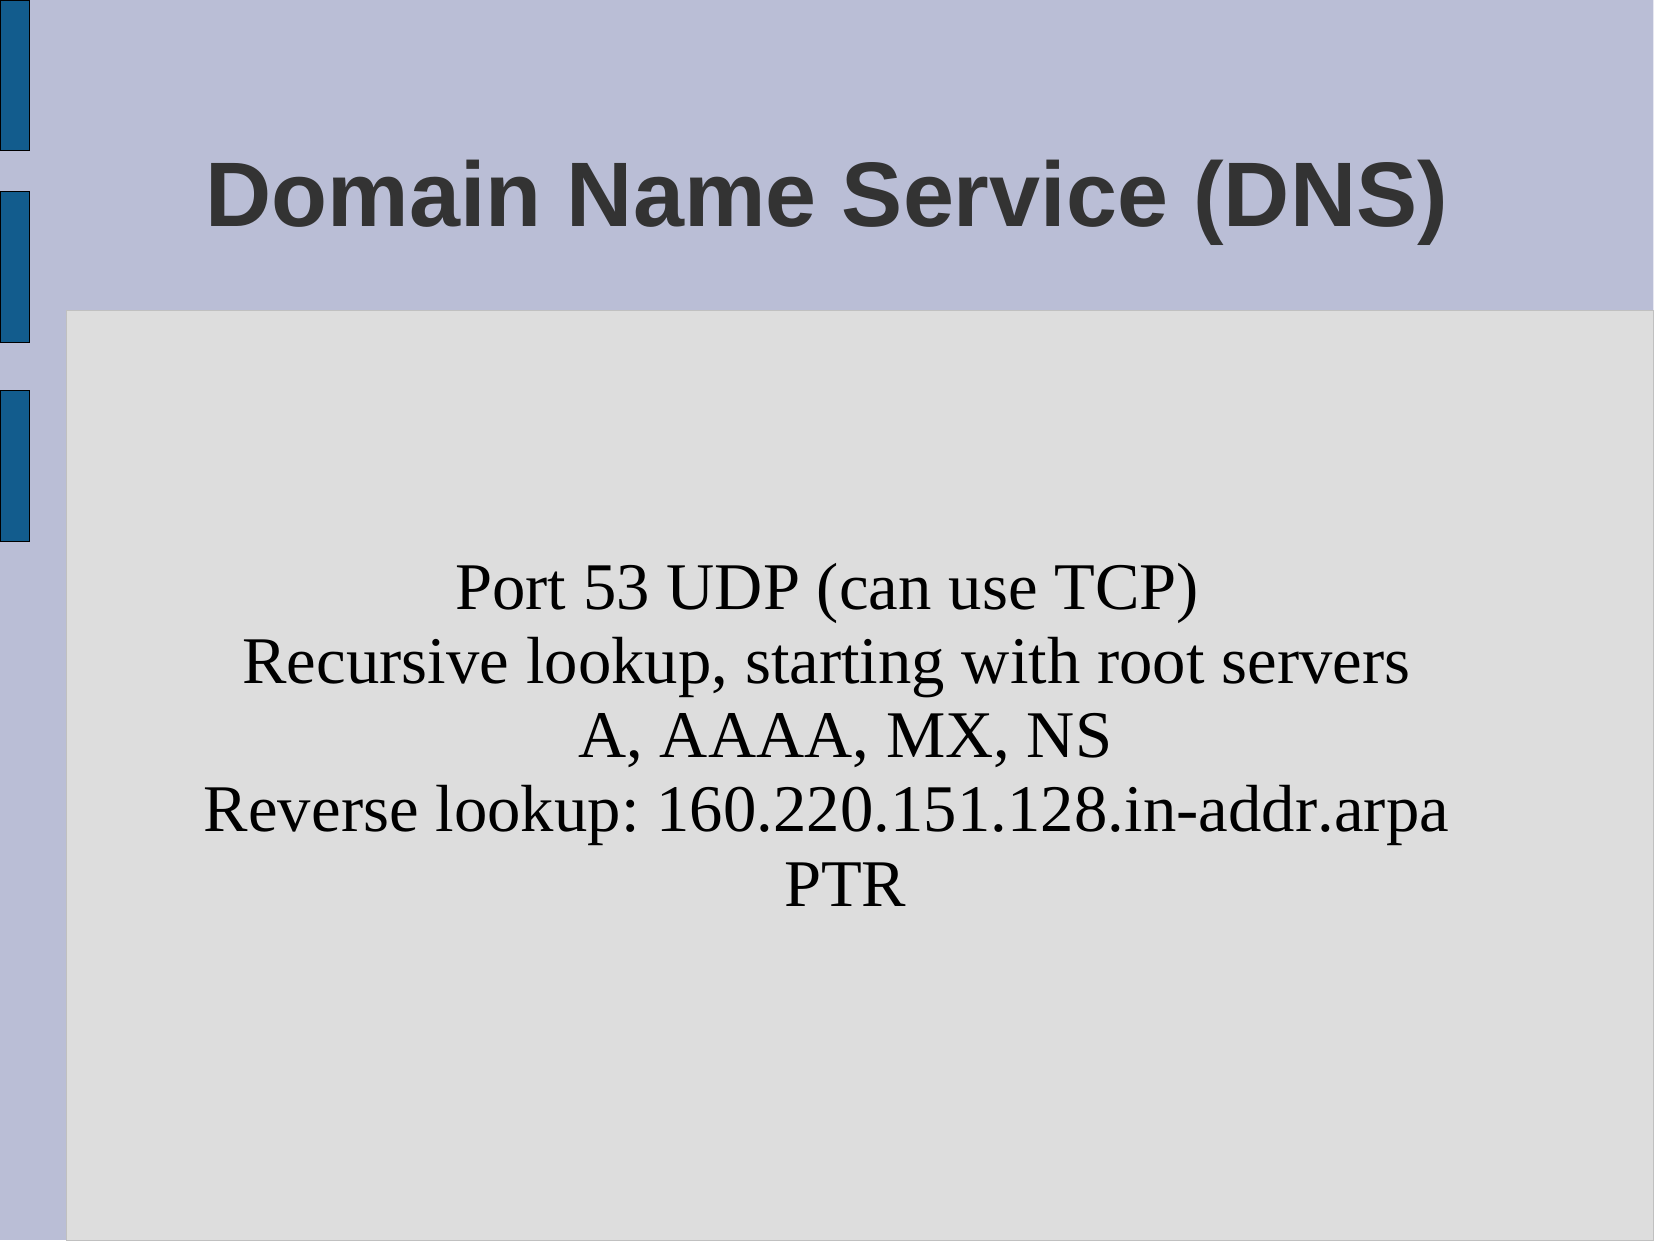

# Domain Name Service (DNS)
Port 53 UDP (can use TCP)
Recursive lookup, starting with root servers
A, AAAA, MX, NS
Reverse lookup: 160.220.151.128.in-addr.arpa
PTR